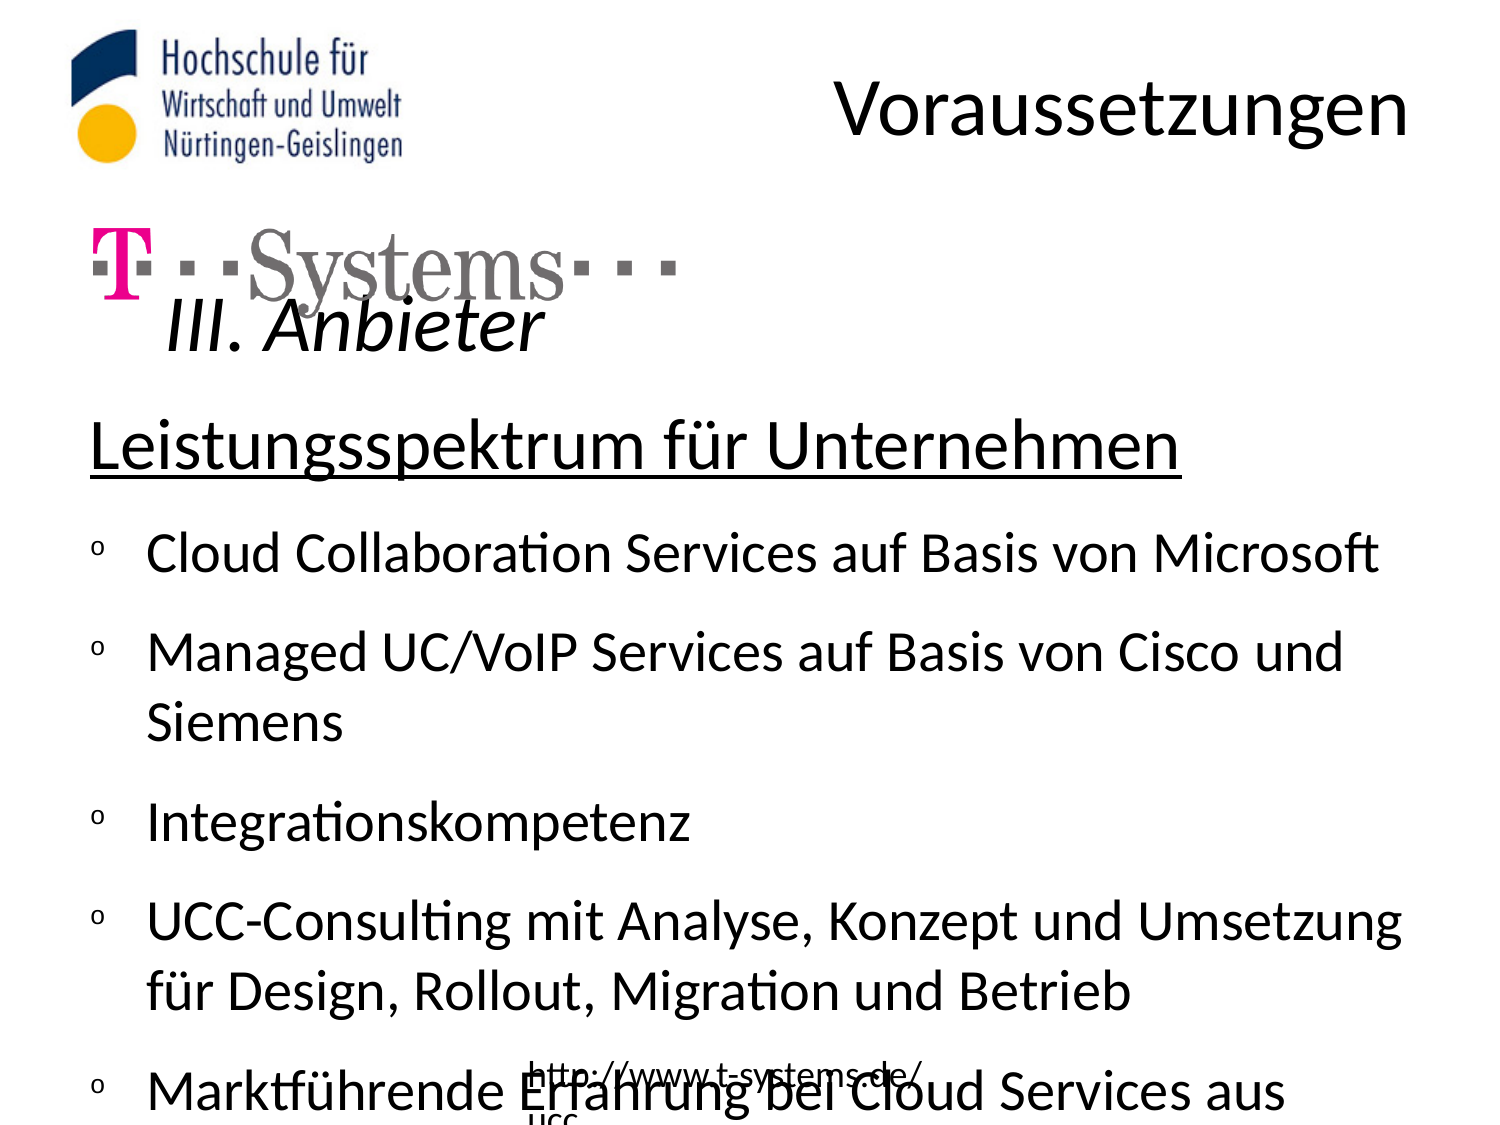

# Voraussetzungen
III. Anbieter
Leistungsspektrum für Unternehmen
Cloud Collaboration Services auf Basis von Microsoft
Managed UC/VoIP Services auf Basis von Cisco und Siemens
Integrationskompetenz
UCC-Consulting mit Analyse, Konzept und Umsetzung für Design, Rollout, Migration und Betrieb
Marktführende Erfahrung bei Cloud Services aus hochleistungsfähigen, sicheren Rechenzentren
Infrastrukturleistungen aus einer Hand
http://www.t-systems.de/ucc